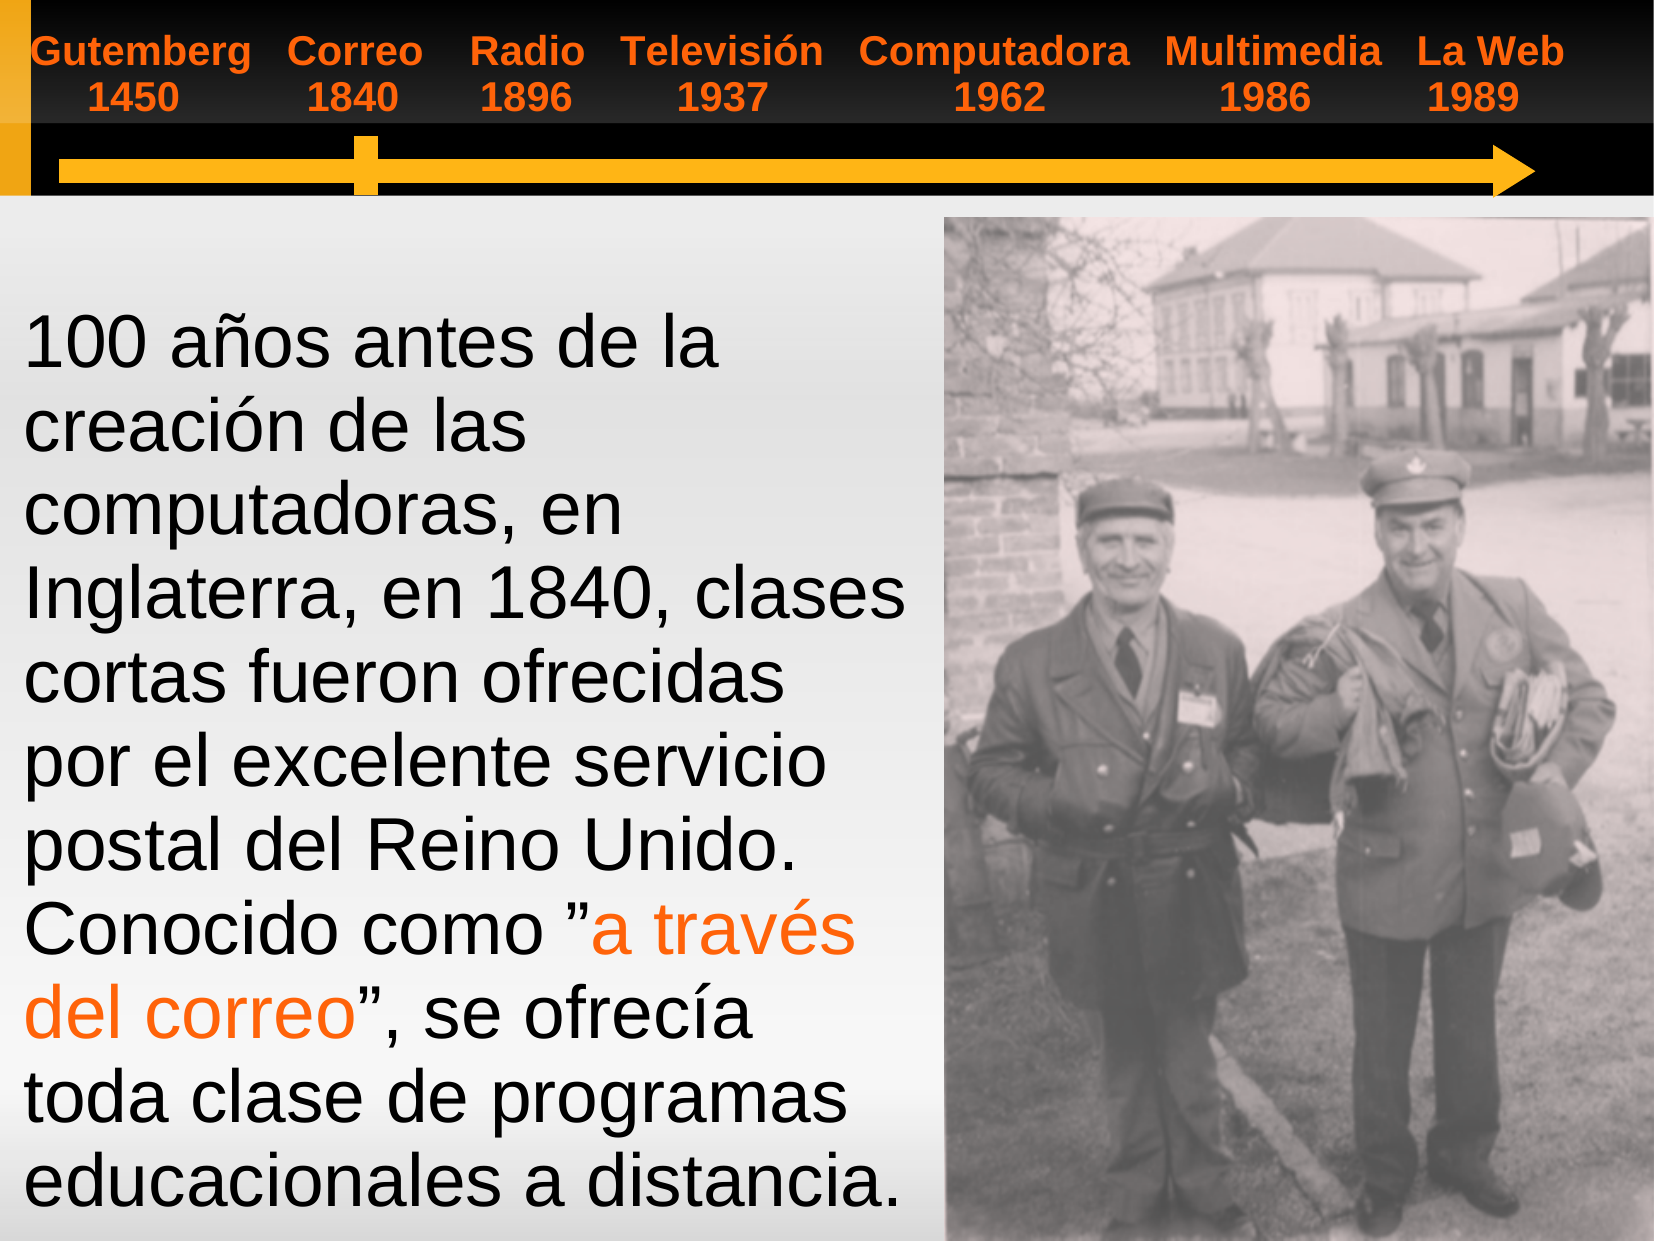

# Gutemberg Correo Radio Televisión Computadora Multimedia La Web 1450 1840 1896 1937 1962 1986 1989
100 años antes de la creación de las computadoras, en Inglaterra, en 1840, clases cortas fueron ofrecidas por el excelente servicio postal del Reino Unido. Conocido como ”a través del correo”, se ofrecía toda clase de programas educacionales a distancia.